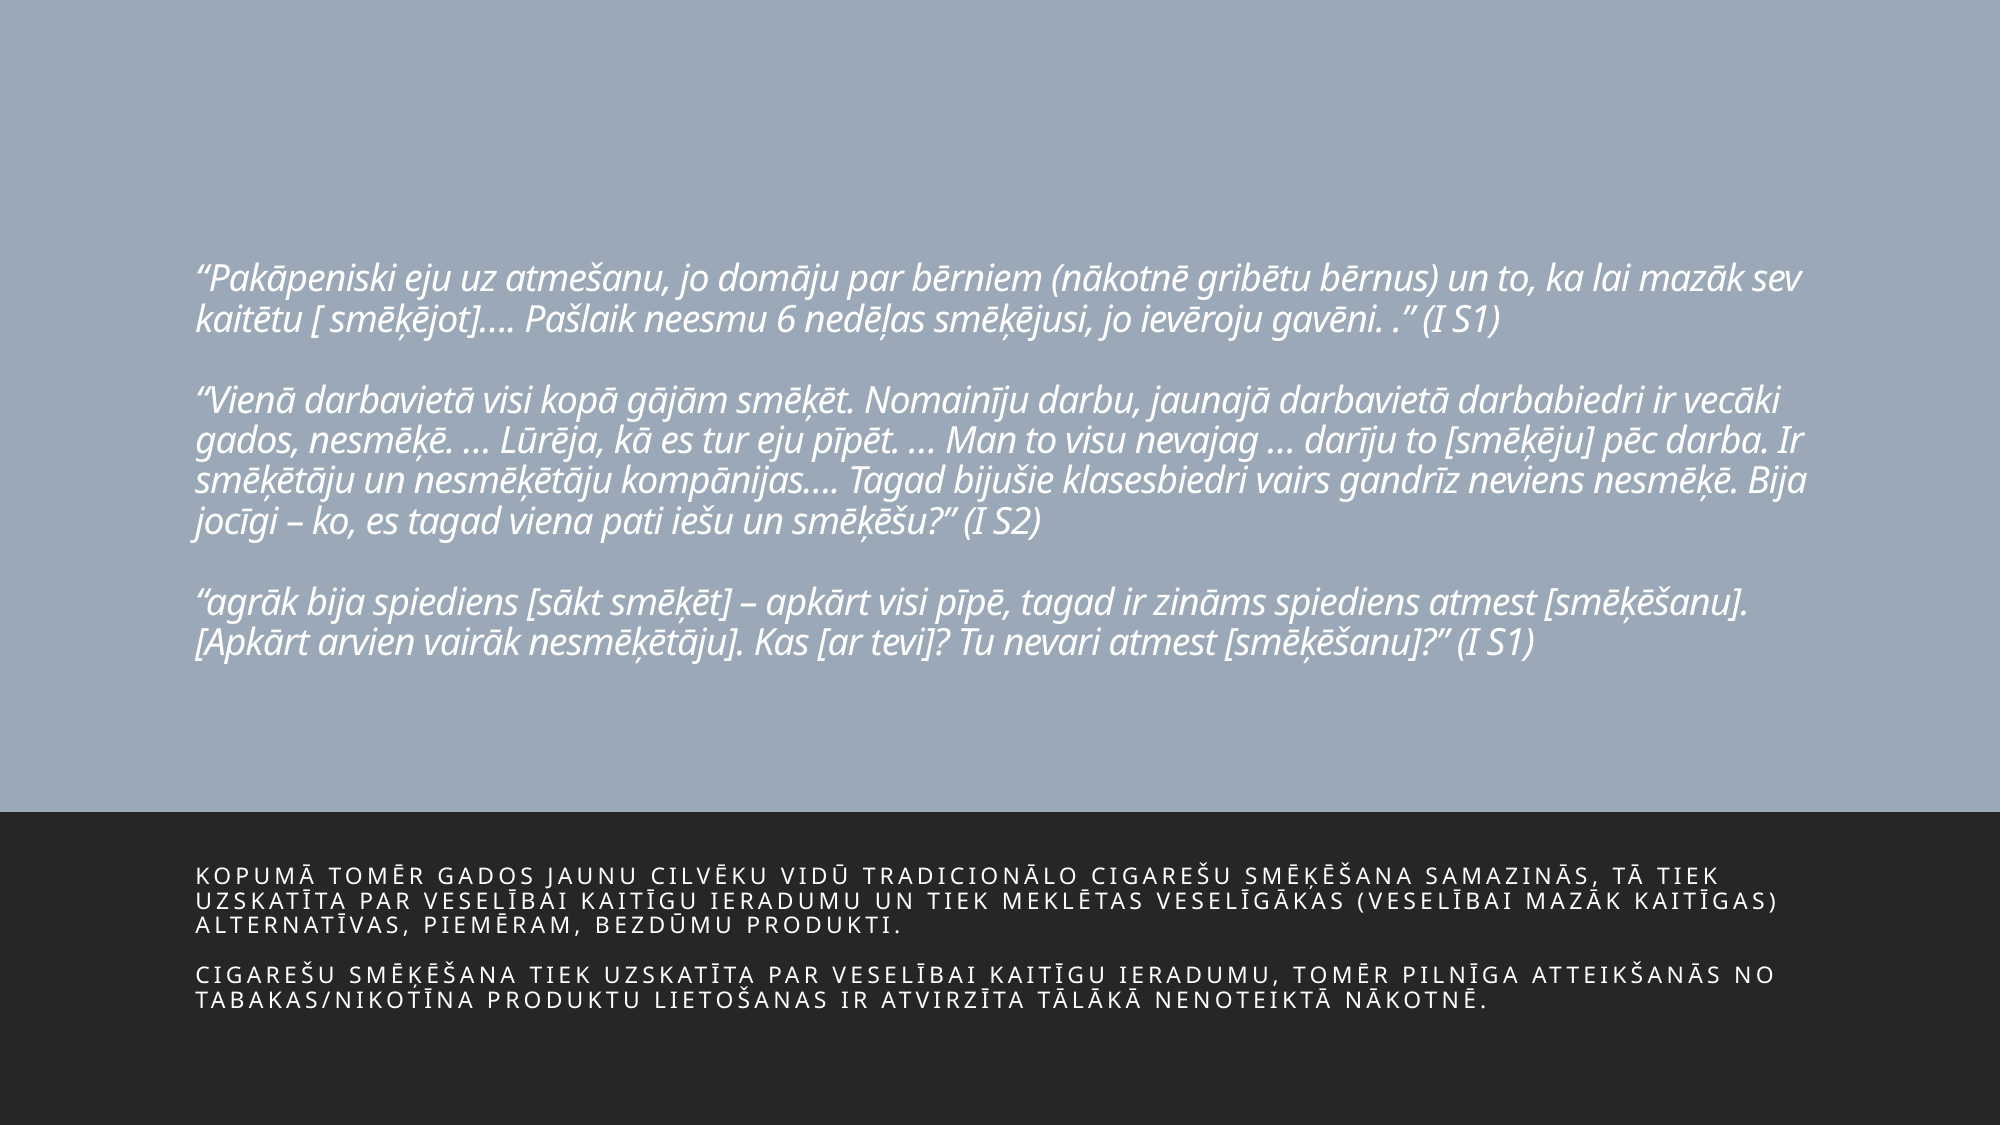

# “Pakāpeniski eju uz atmešanu, jo domāju par bērniem (nākotnē gribētu bērnus) un to, ka lai mazāk sev kaitētu [ smēķējot]…. Pašlaik neesmu 6 nedēļas smēķējusi, jo ievēroju gavēni. .” (I S1) “Vienā darbavietā visi kopā gājām smēķēt. Nomainīju darbu, jaunajā darbavietā darbabiedri ir vecāki gados, nesmēķē. … Lūrēja, kā es tur eju pīpēt. … Man to visu nevajag … darīju to [smēķēju] pēc darba. Ir smēķētāju un nesmēķētāju kompānijas…. Tagad bijušie klasesbiedri vairs gandrīz neviens nesmēķē. Bija jocīgi – ko, es tagad viena pati iešu un smēķēšu?” (I S2) “agrāk bija spiediens [sākt smēķēt] – apkārt visi pīpē, tagad ir zināms spiediens atmest [smēķēšanu]. [Apkārt arvien vairāk nesmēķētāju]. Kas [ar tevi]? Tu nevari atmest [smēķēšanu]?” (I S1)
Kopumā tomēr gados jaunu cilvēku vidū tradicionālo cigarešu smēķēšana samazinās, tā tiek uzskatīta par veselībai kaitīgu ieradumu un tiek meklētas veselīgākas (veselībai mazāk kaitīgas) alternatīvas, piemēram, bezdūmu produkti.
Cigarešu smēķēšana tiek uzskatīta par veselībai kaitīgu ieradumu, tomēr pilnīga atteikšanās no tabakas/nikotīna produktu lietošanas ir atvirzīta tālākā nenoteiktā nākotnē.